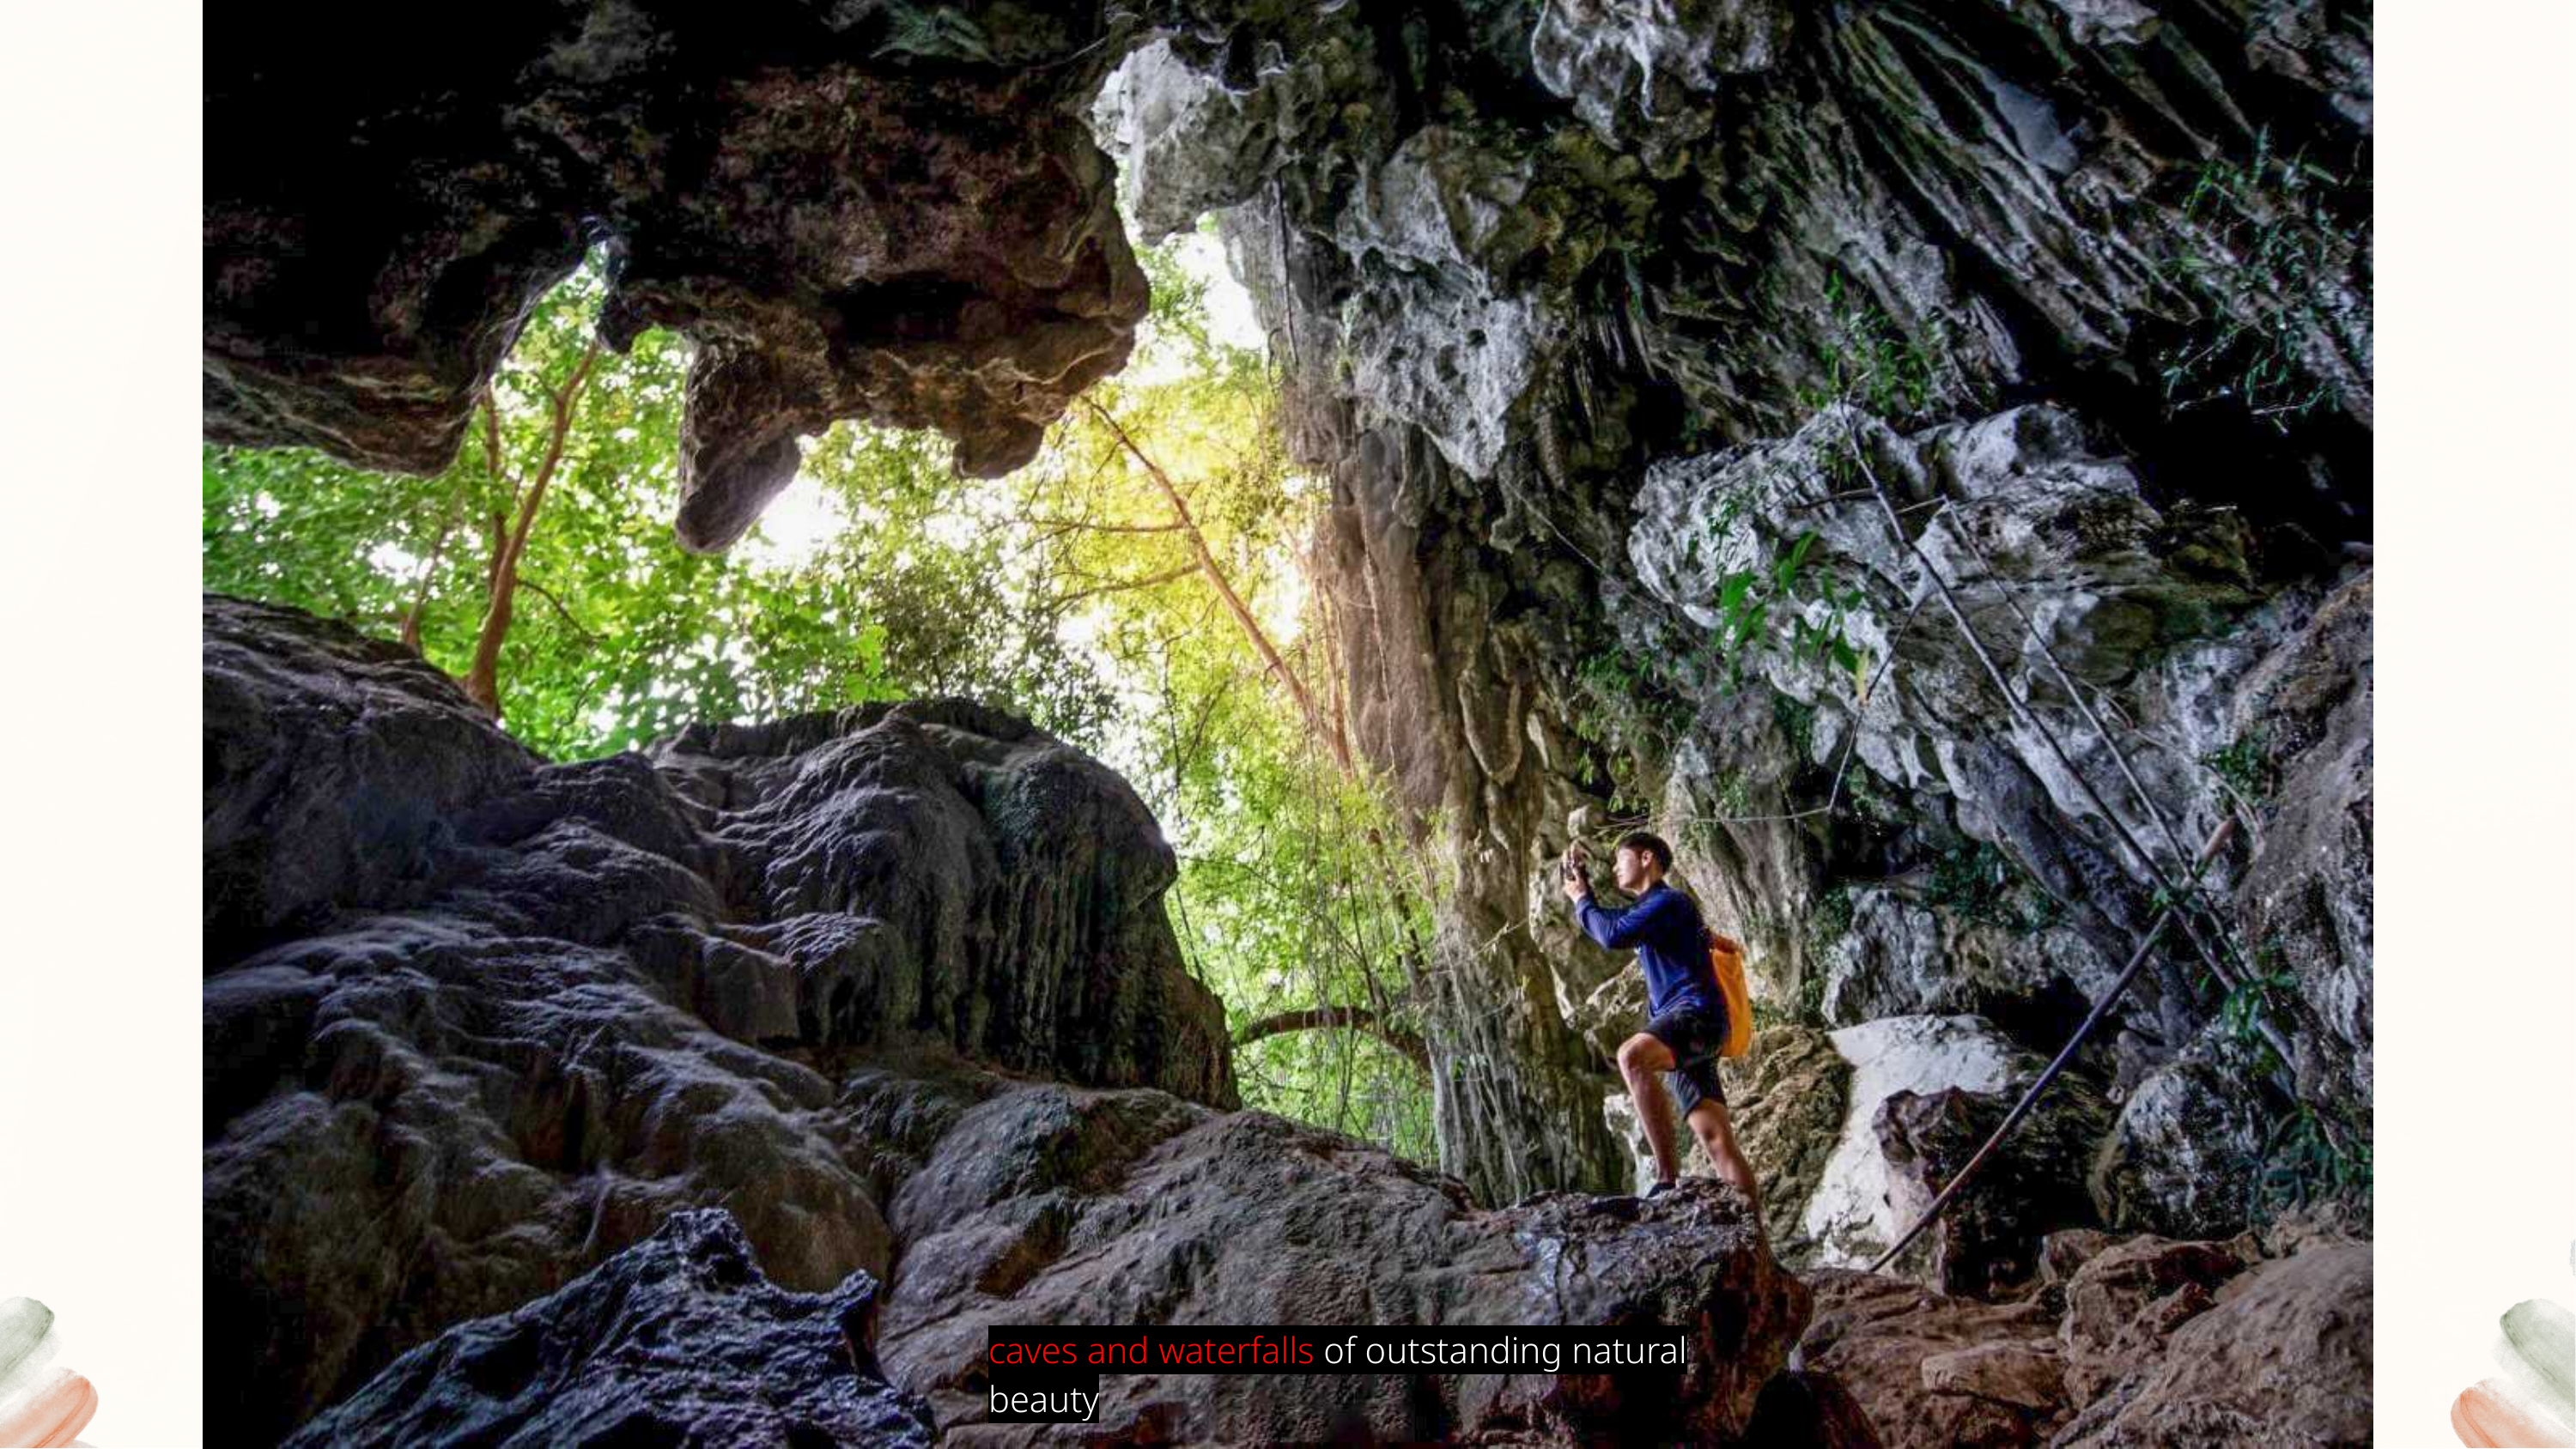

caves and waterfalls of outstanding natural beauty